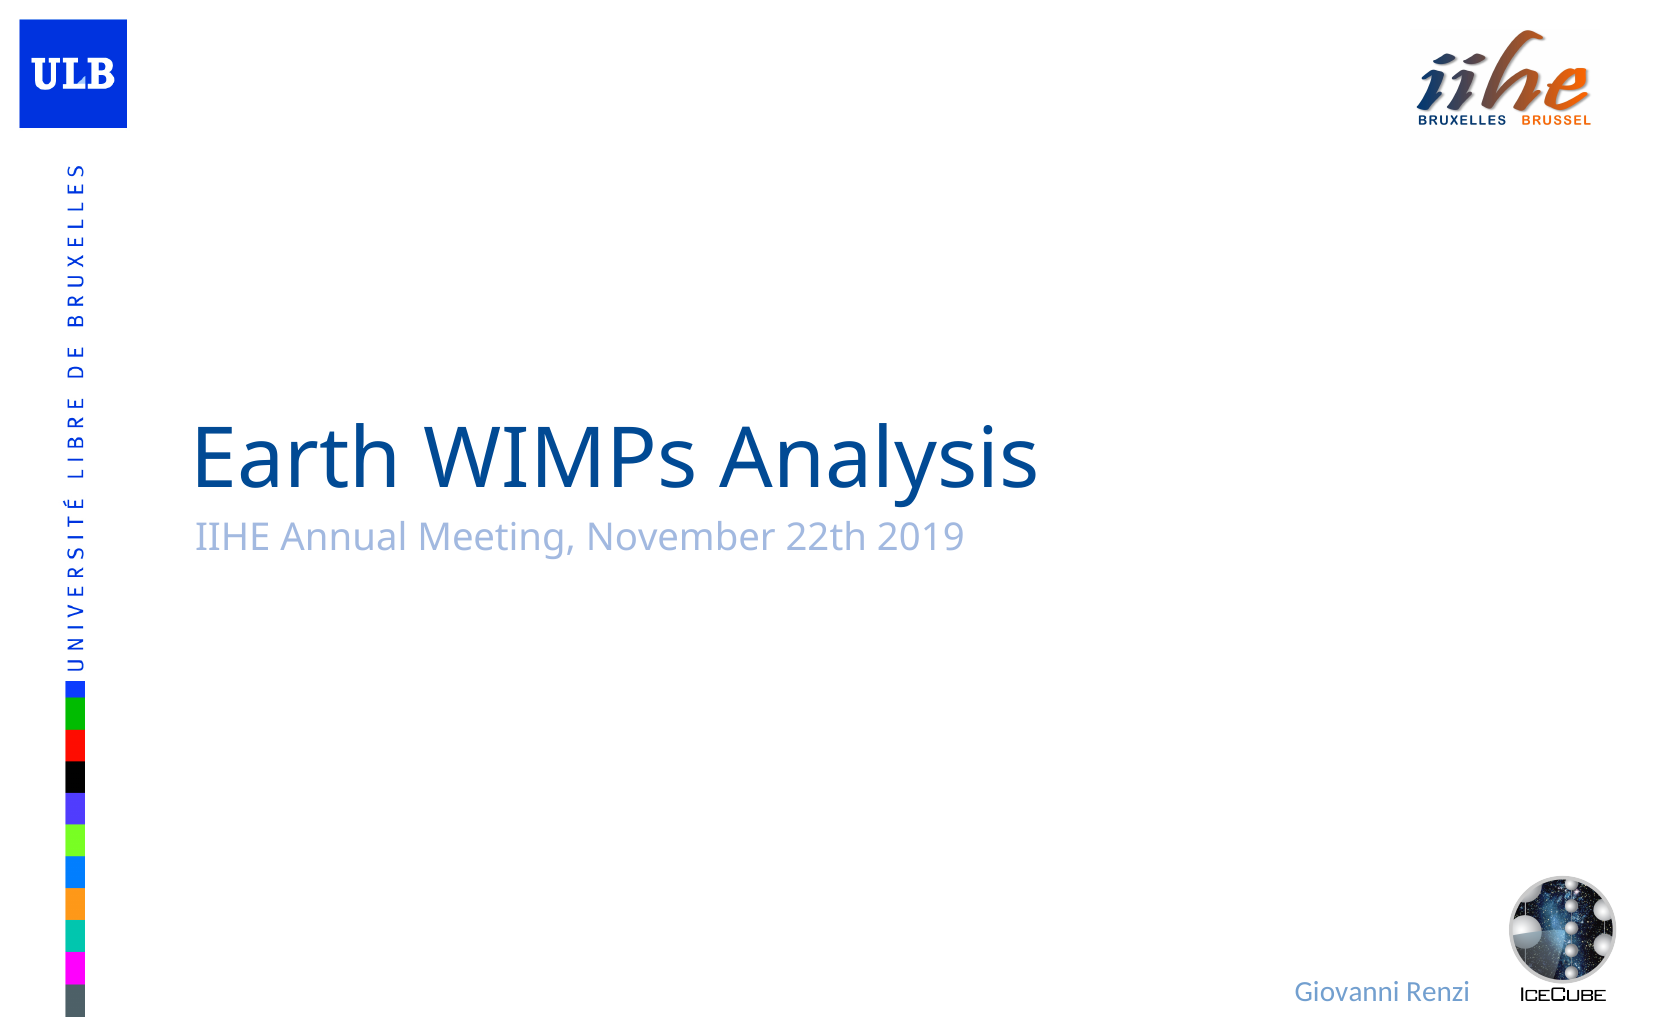

# Earth WIMPs Analysis
IIHE Annual Meeting, November 22th 2019
Giovanni Renzi